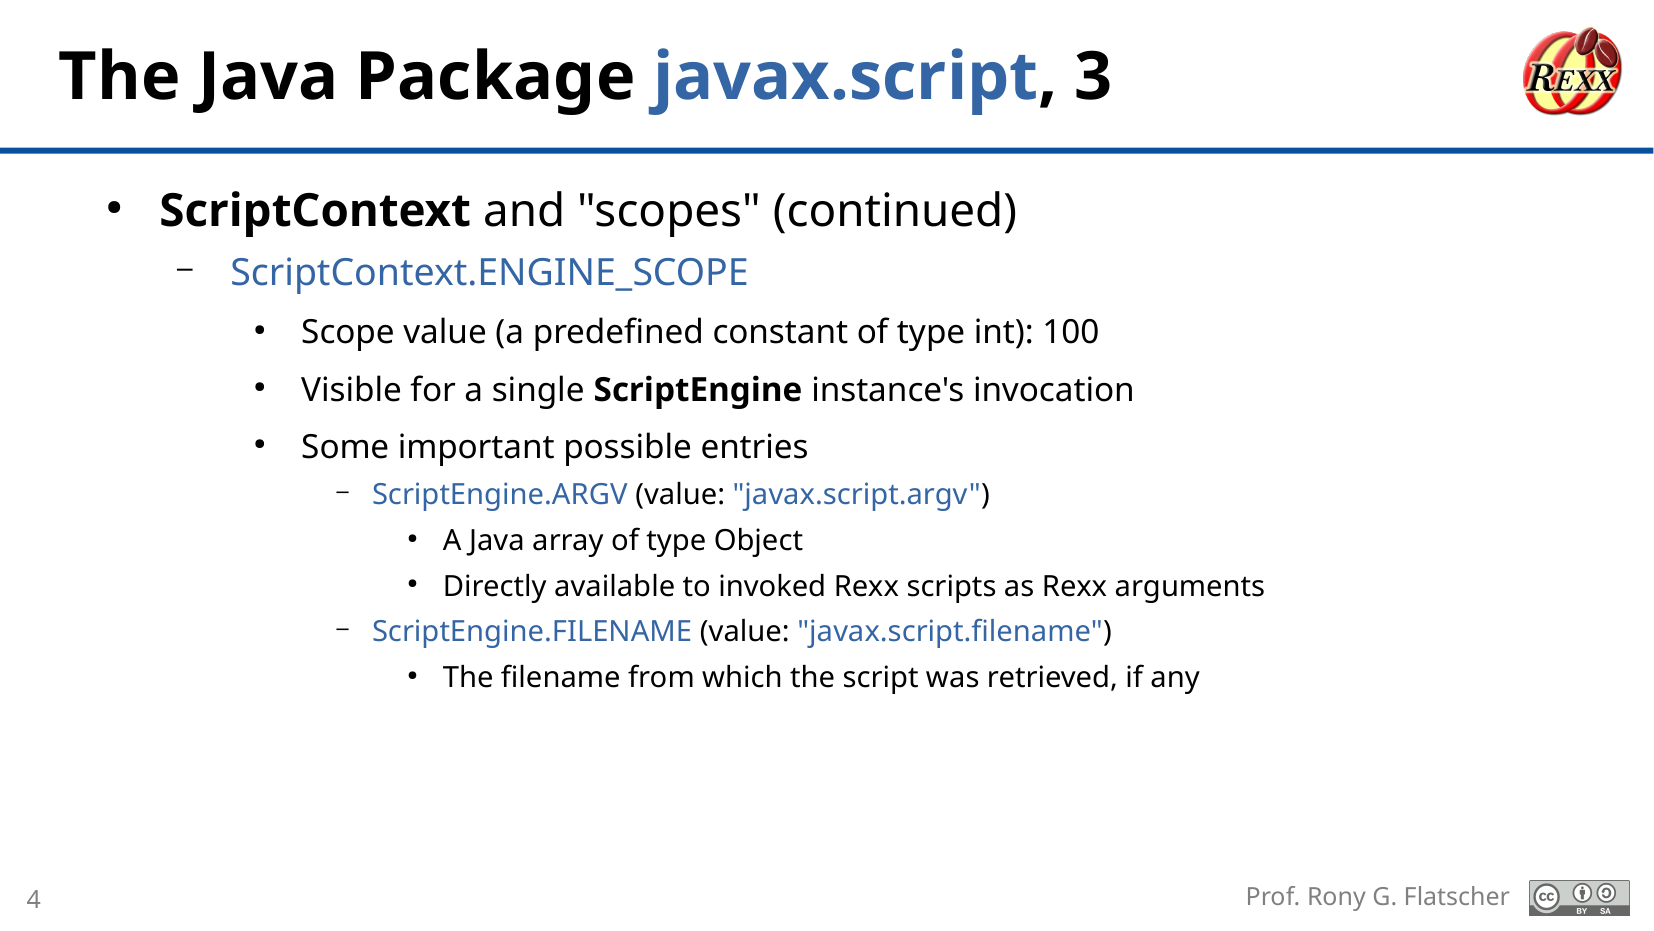

# The Java Package javax.script, 3
ScriptContext and "scopes" (continued)
ScriptContext.ENGINE_SCOPE
Scope value (a predefined constant of type int): 100
Visible for a single ScriptEngine instance's invocation
Some important possible entries
ScriptEngine.ARGV (value: "javax.script.argv")
A Java array of type Object
Directly available to invoked Rexx scripts as Rexx arguments
ScriptEngine.FILENAME (value: "javax.script.filename")
The filename from which the script was retrieved, if any